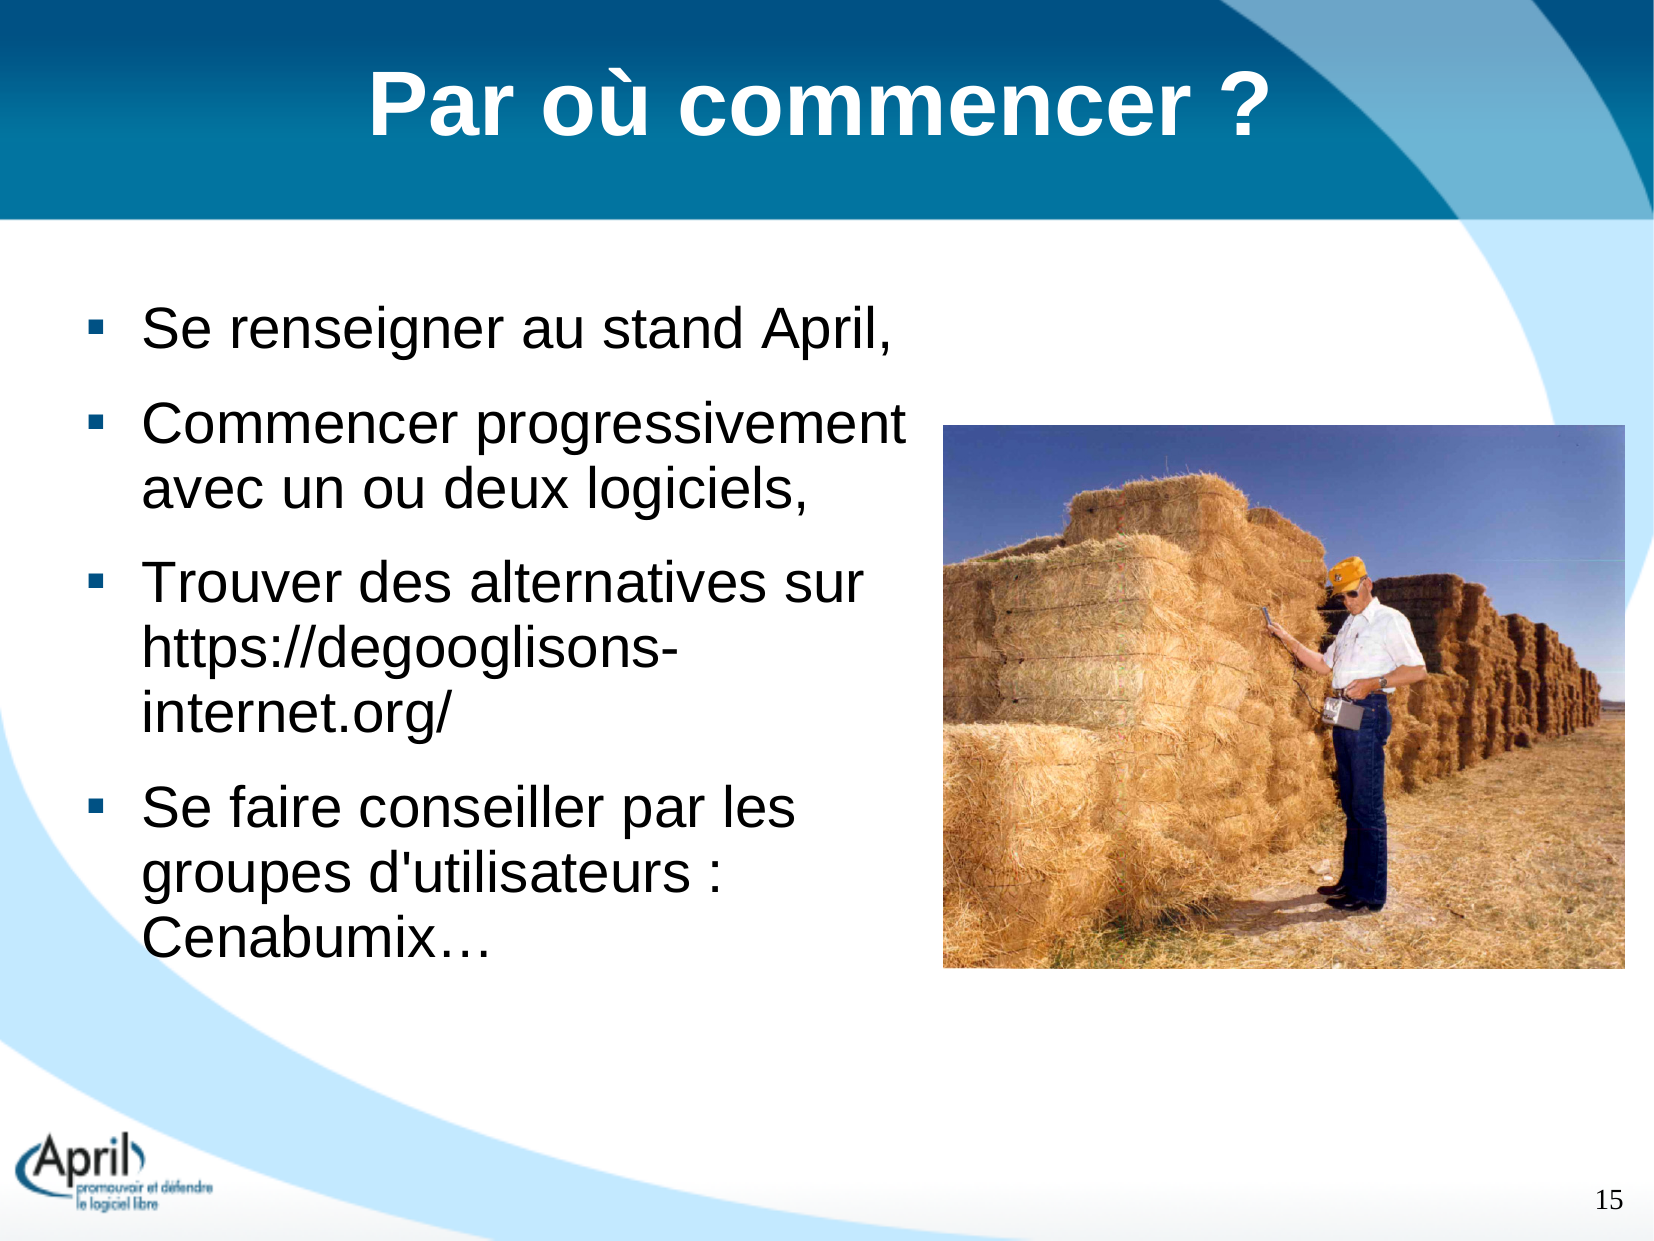

# Par où commencer ?
Se renseigner au stand April,
Commencer progressivement avec un ou deux logiciels,
Trouver des alternatives sur https://degooglisons-internet.org/
Se faire conseiller par les groupes d'utilisateurs : Cenabumix…
15